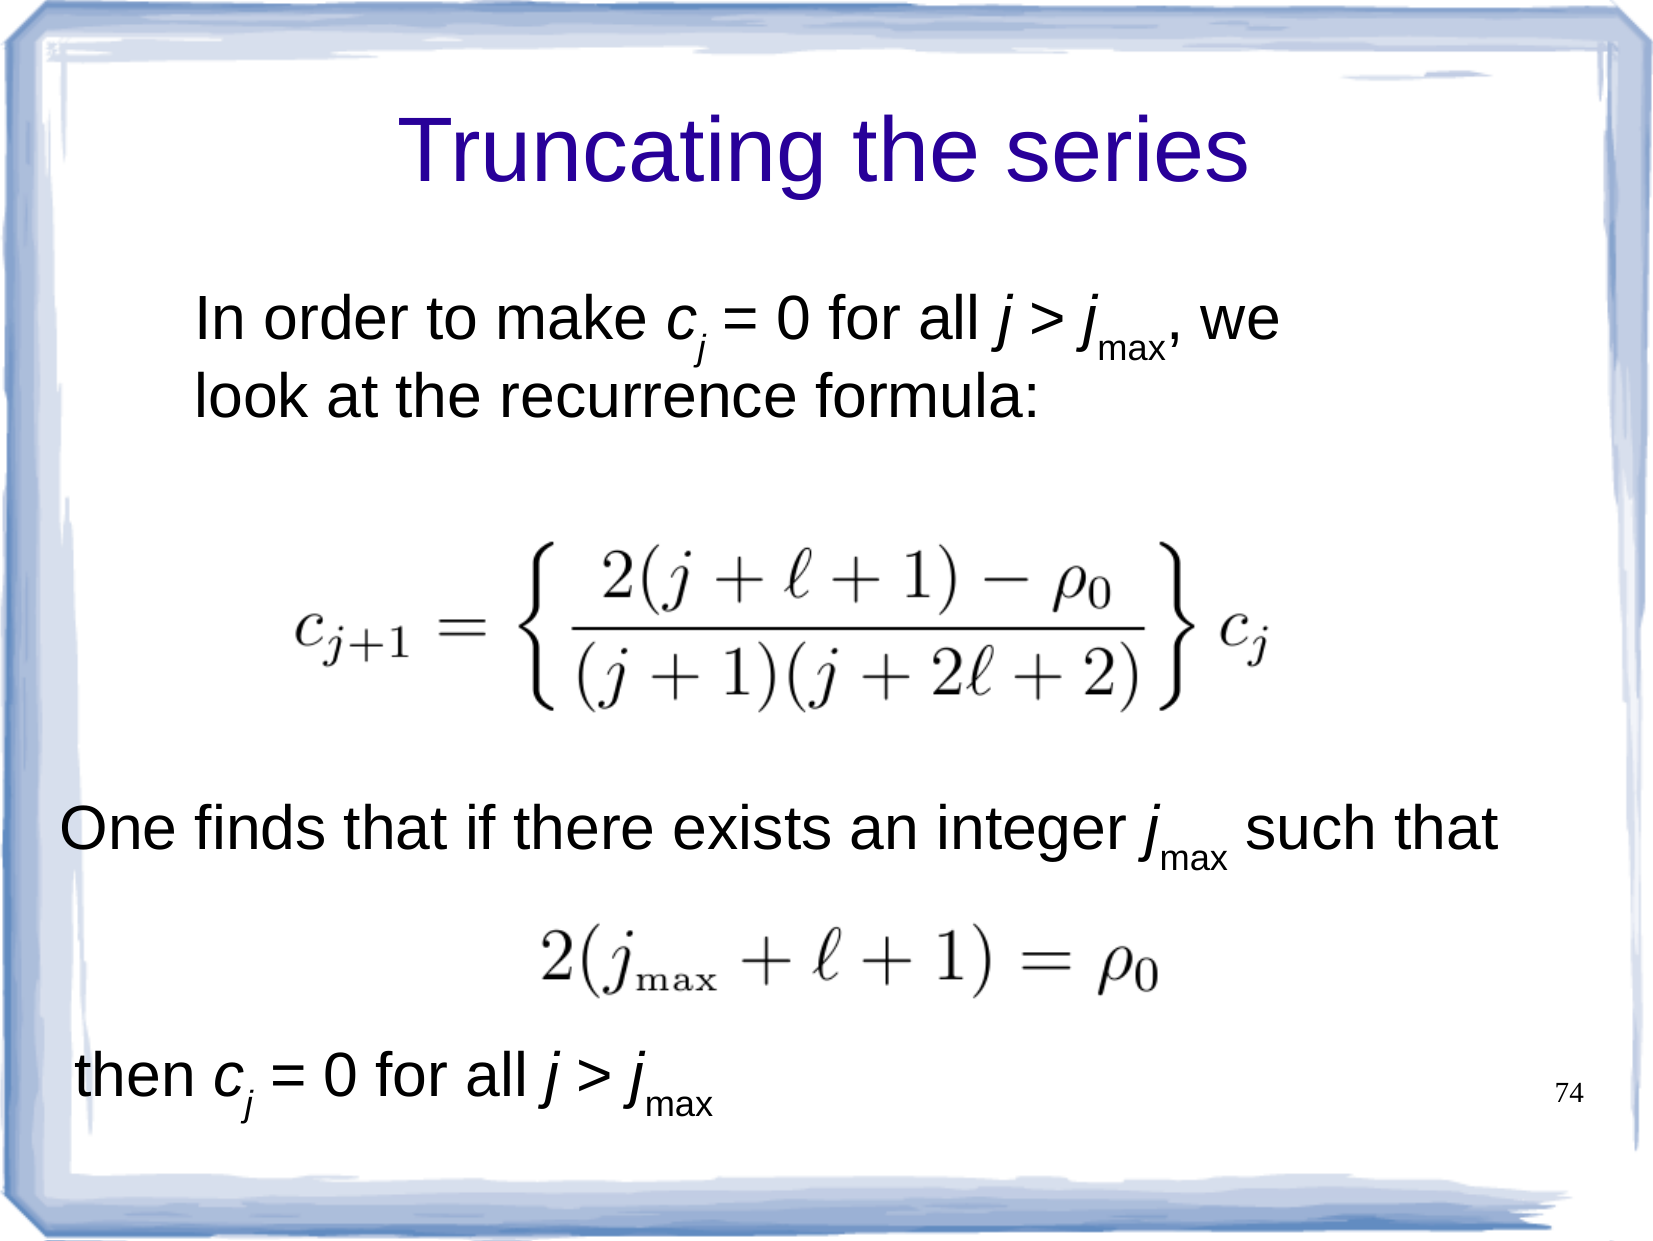

# Truncating the series
In order to make cj = 0 for all j > jmax, we look at the recurrence formula:
One finds that if there exists an integer jmax such that
then cj = 0 for all j > jmax
74